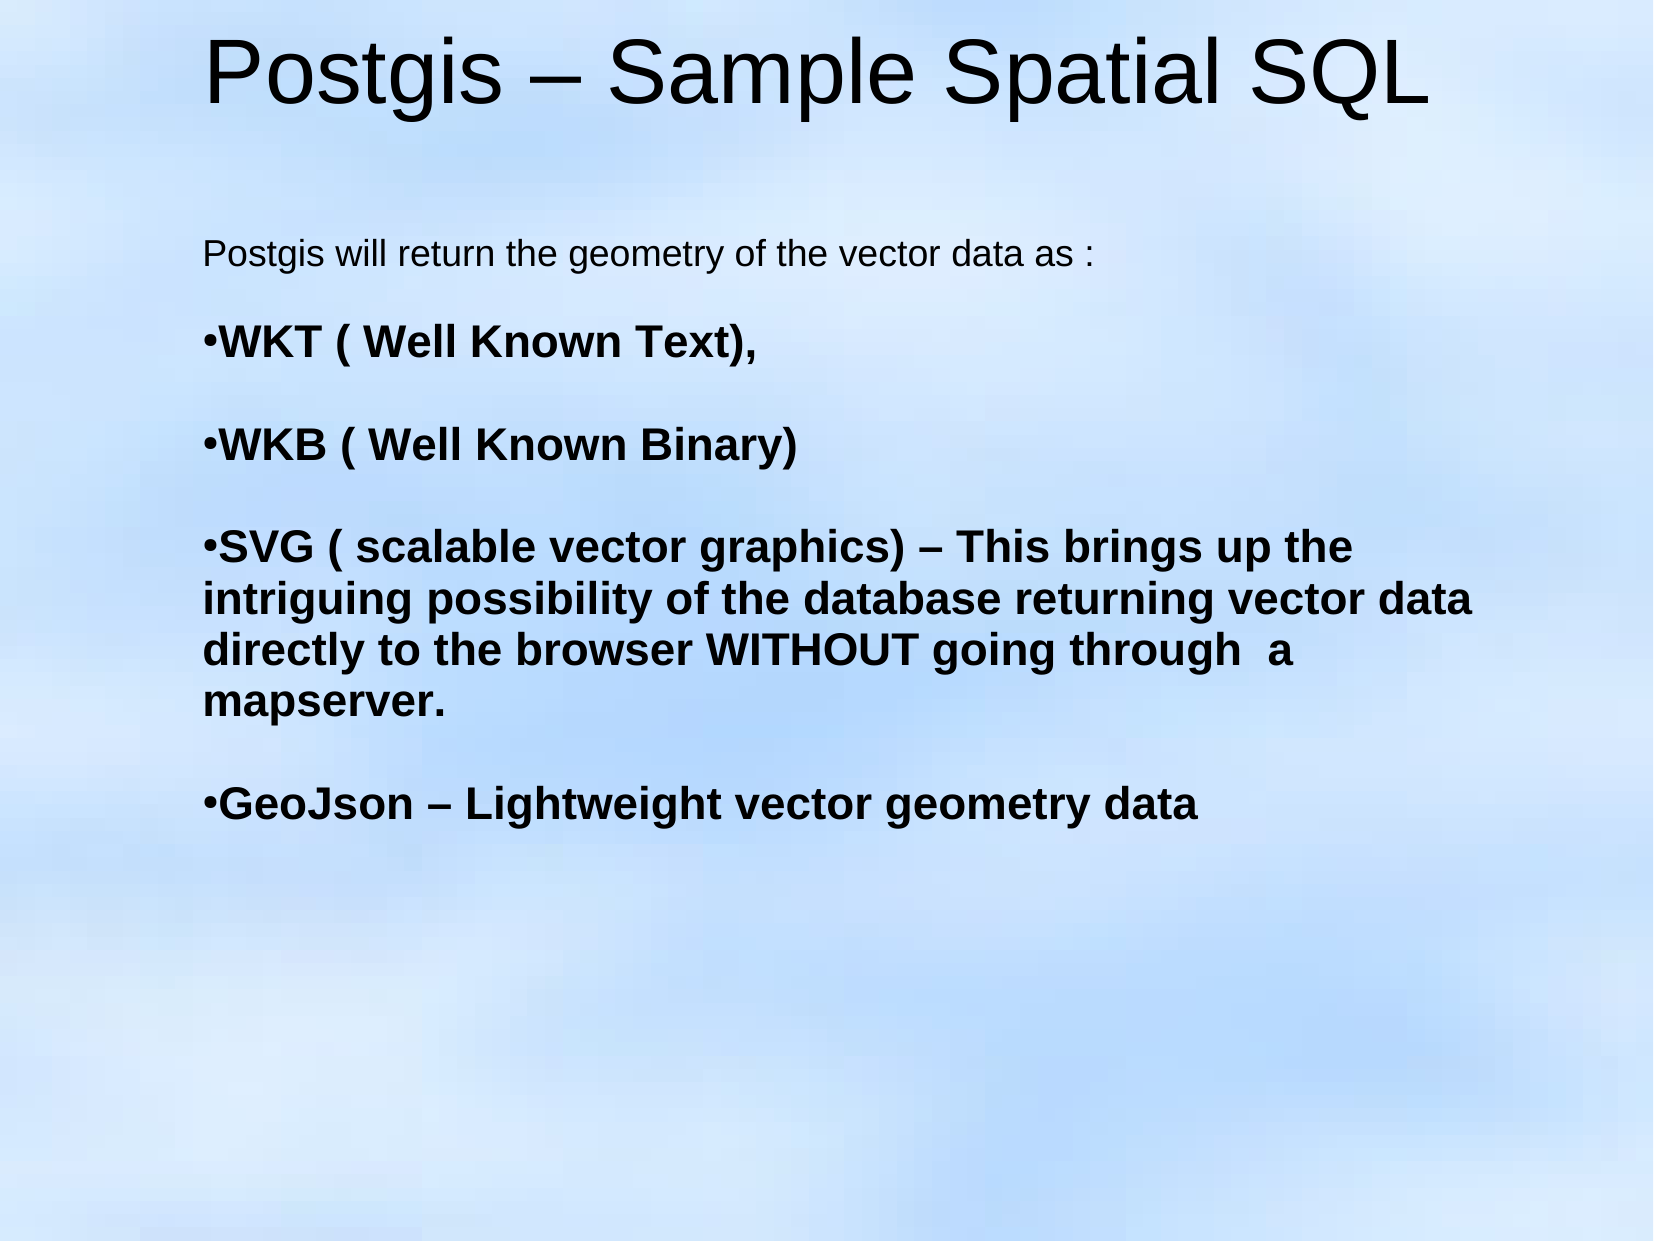

# Postgis – Sample Spatial SQL
Postgis will return the geometry of the vector data as :
WKT ( Well Known Text),
WKB ( Well Known Binary)
SVG ( scalable vector graphics) – This brings up the intriguing possibility of the database returning vector data directly to the browser WITHOUT going through a mapserver.
GeoJson – Lightweight vector geometry data